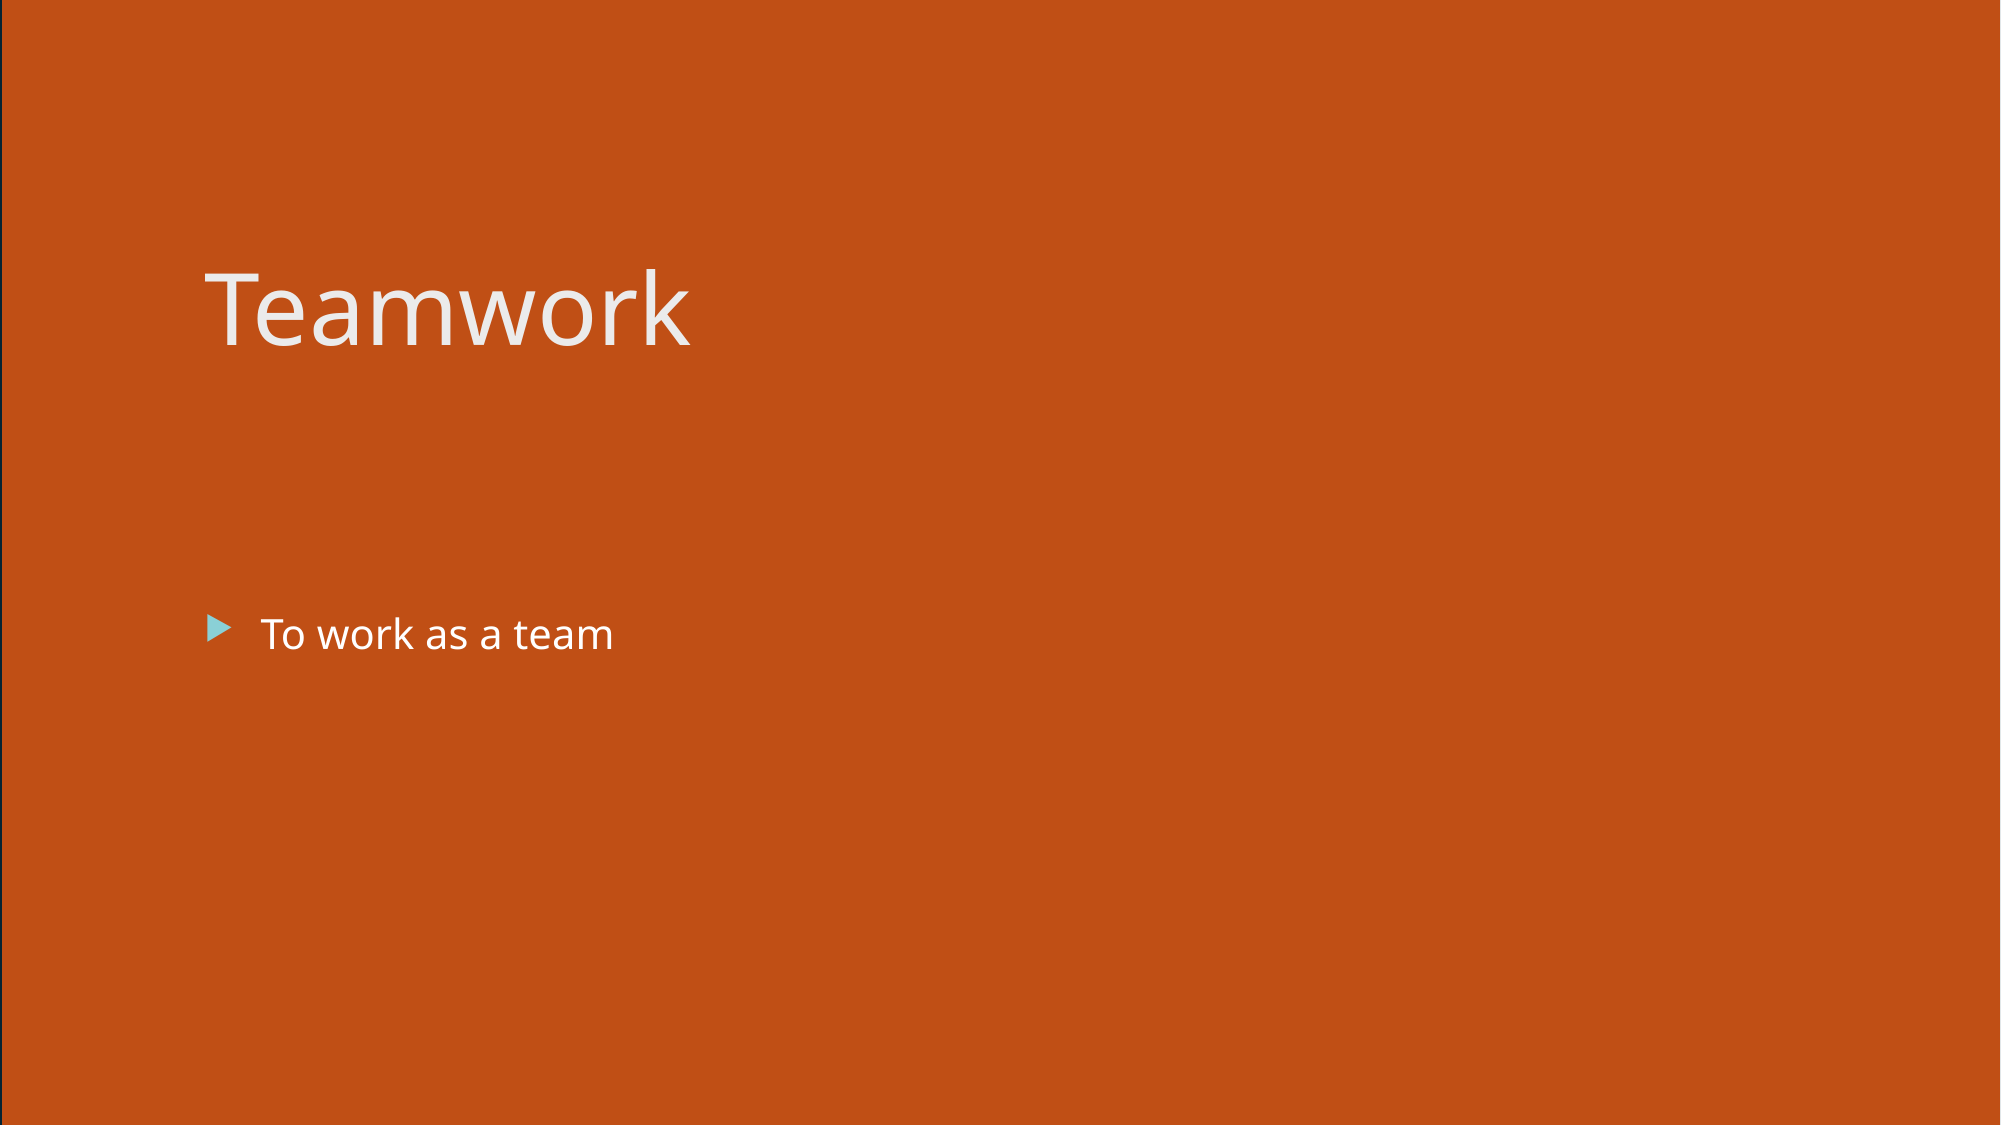

# Teamwork
To work as a team